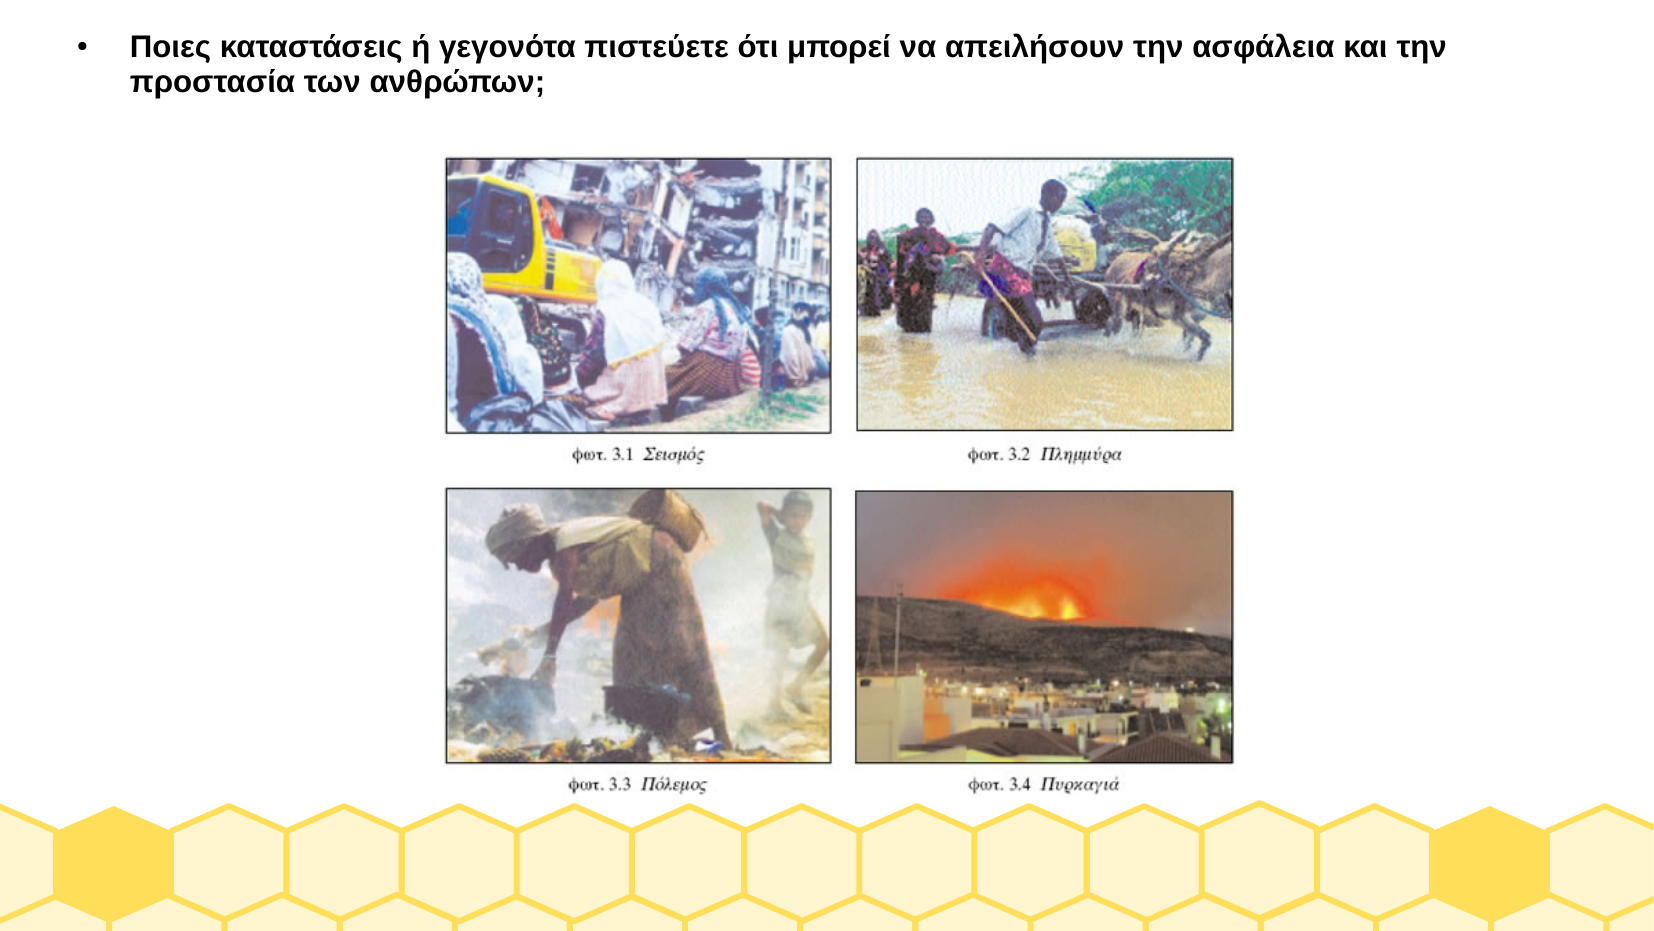

# Ποιες καταστάσεις ή γεγονότα πιστεύετε ότι μπορεί να απειλήσουν την ασφάλεια και την προστασία των ανθρώπων;